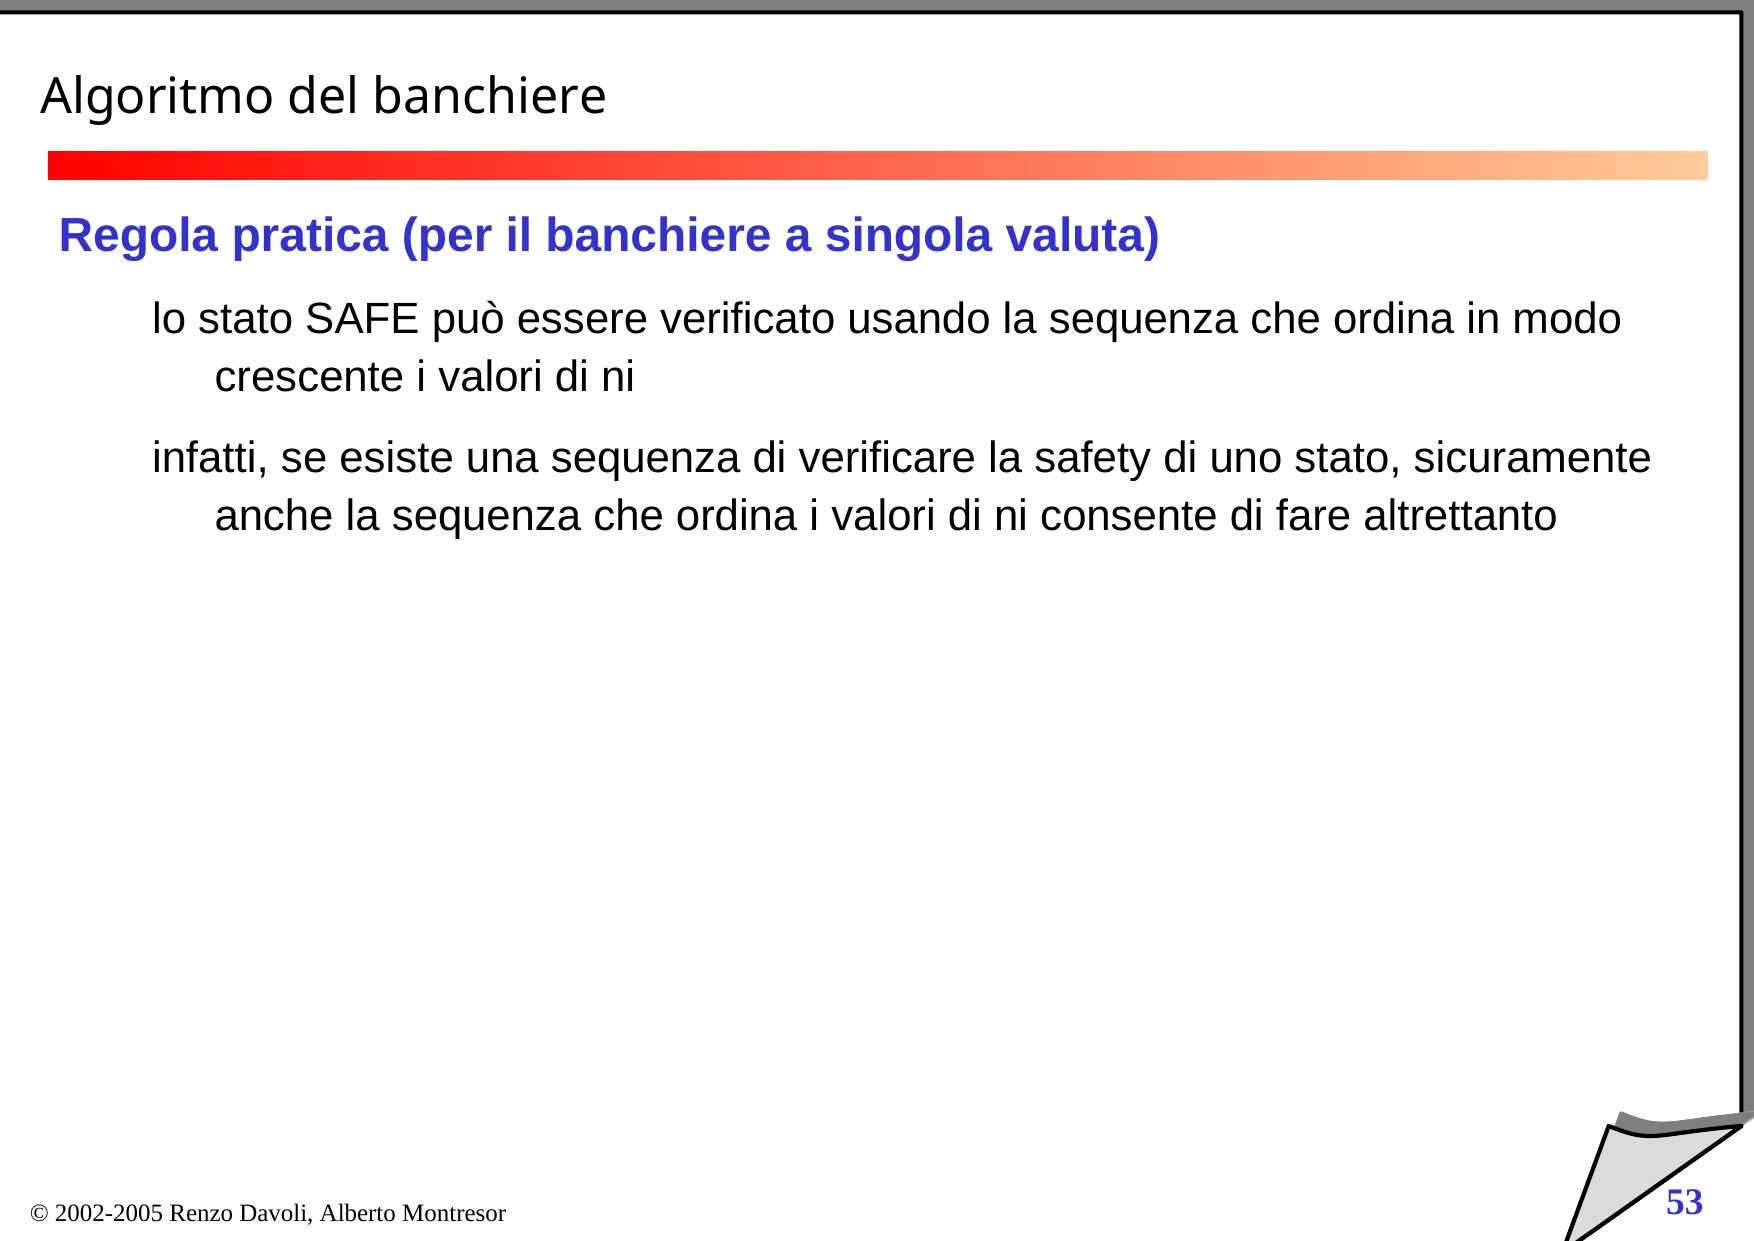

# Algoritmo del banchiere
Regola pratica (per il banchiere a singola valuta)
lo stato SAFE può essere verificato usando la sequenza che ordina in modo crescente i valori di ni
infatti, se esiste una sequenza di verificare la safety di uno stato, sicuramente anche la sequenza che ordina i valori di ni consente di fare altrettanto